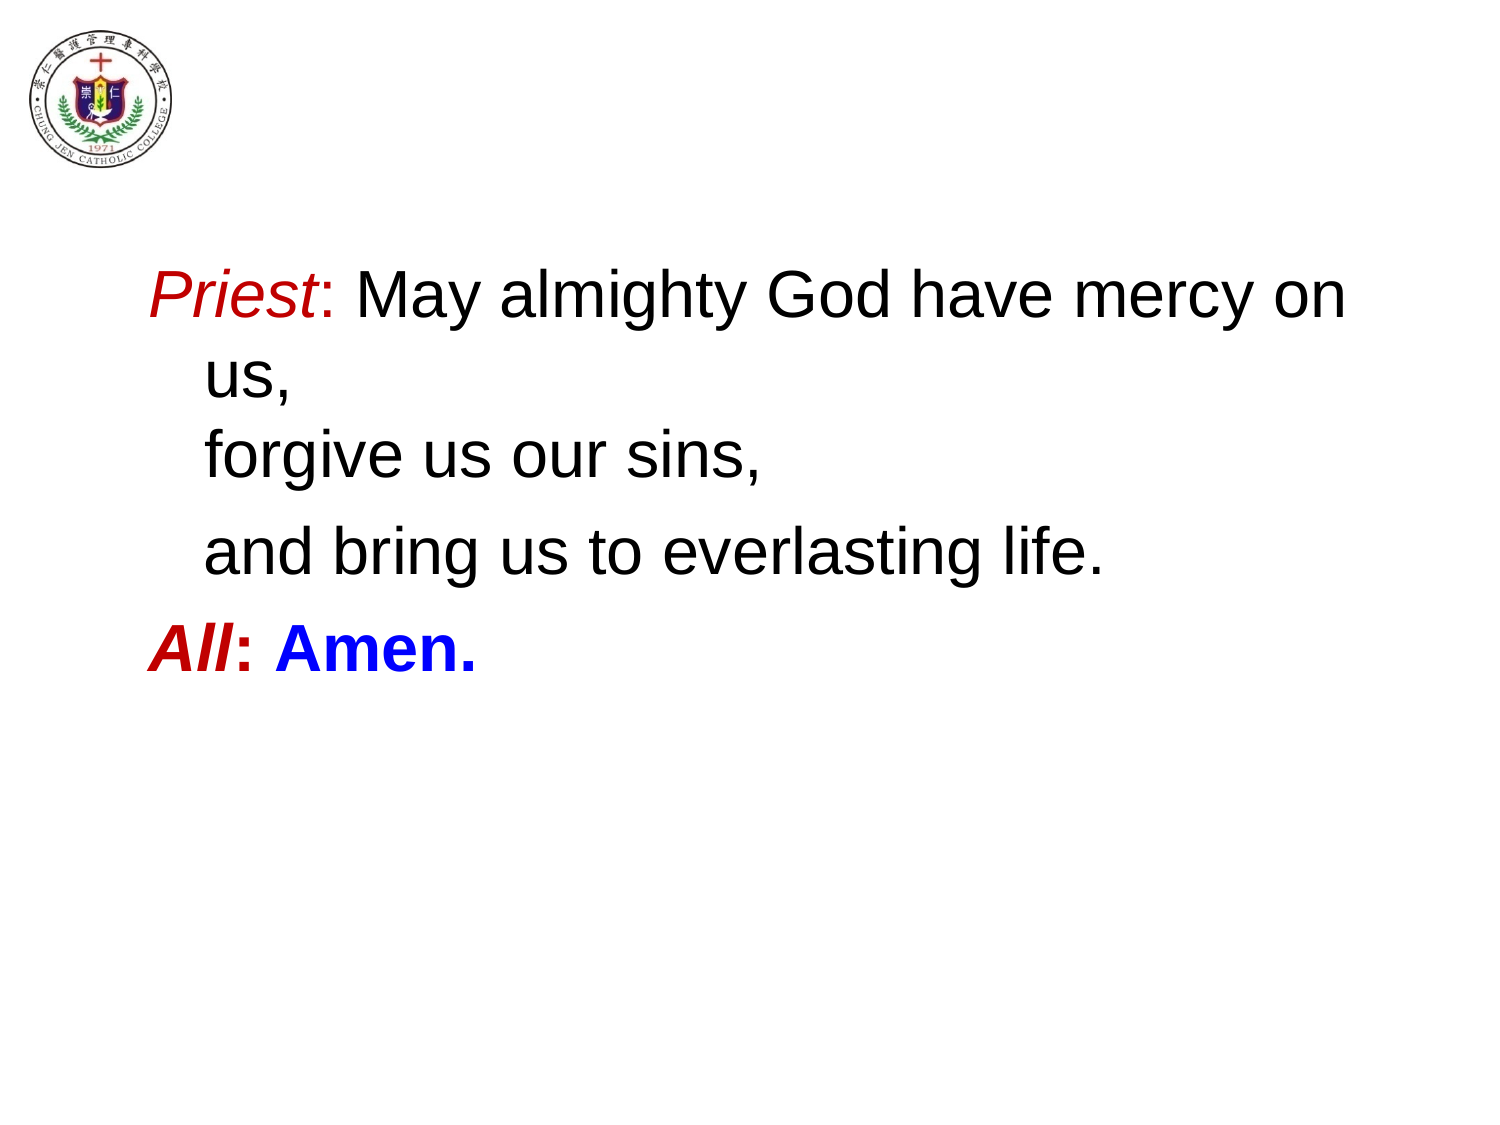

#
Priest: May almighty God have mercy on us,
forgive us our sins,
 and bring us to everlasting life.
All: Amen.